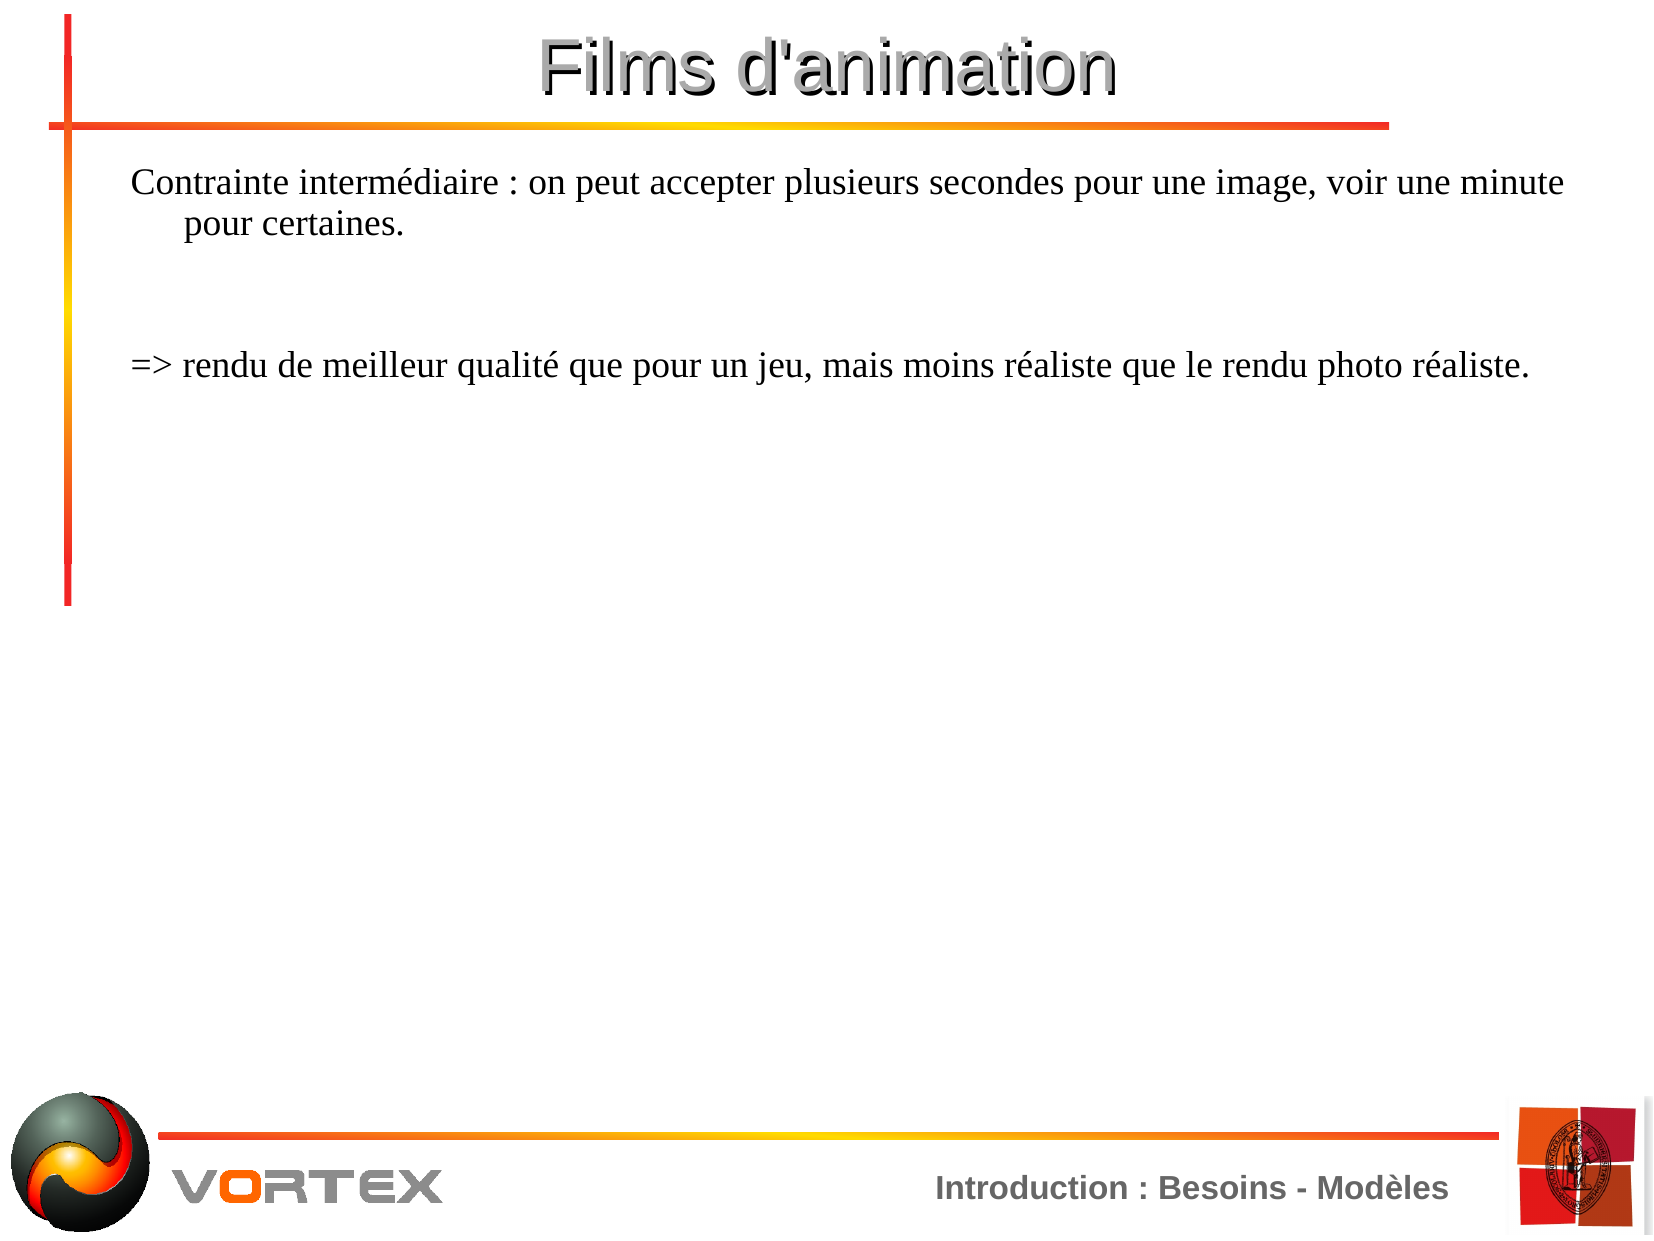

# Films d'animation
Contrainte intermédiaire : on peut accepter plusieurs secondes pour une image, voir une minute pour certaines.
=> rendu de meilleur qualité que pour un jeu, mais moins réaliste que le rendu photo réaliste.